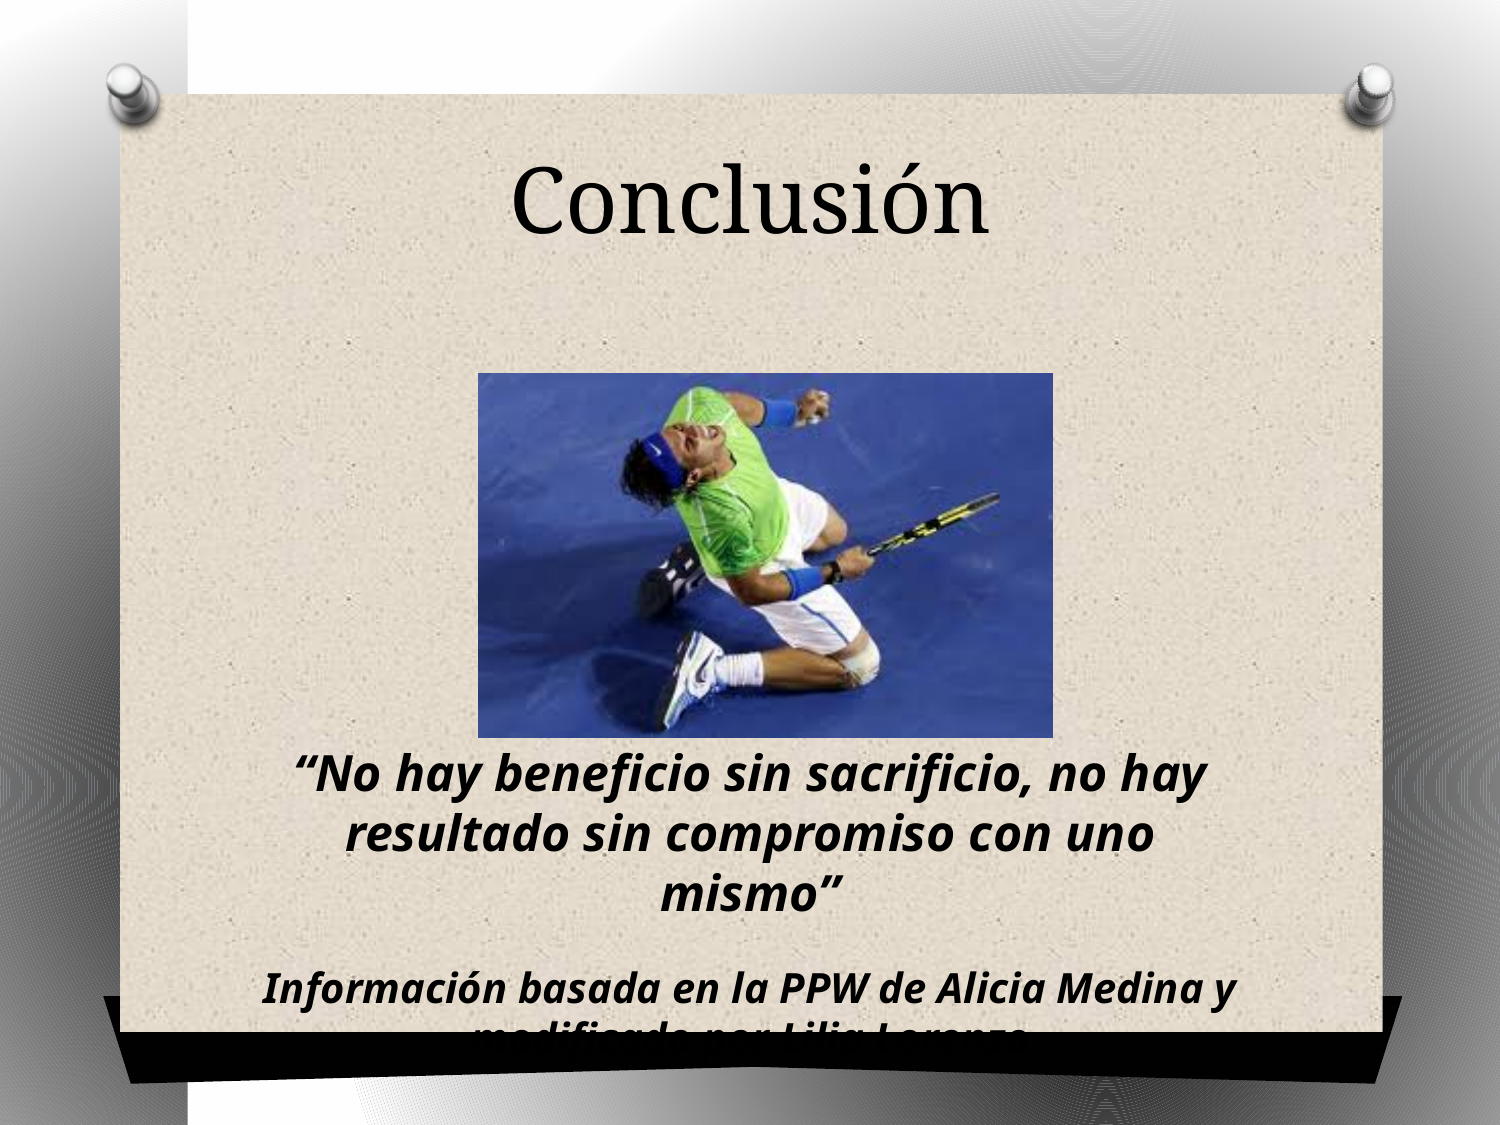

# Conclusión
“No hay beneficio sin sacrificio, no hay resultado sin compromiso con uno mismo”
Información basada en la PPW de Alicia Medina y modificado por Lilia Lorenzo